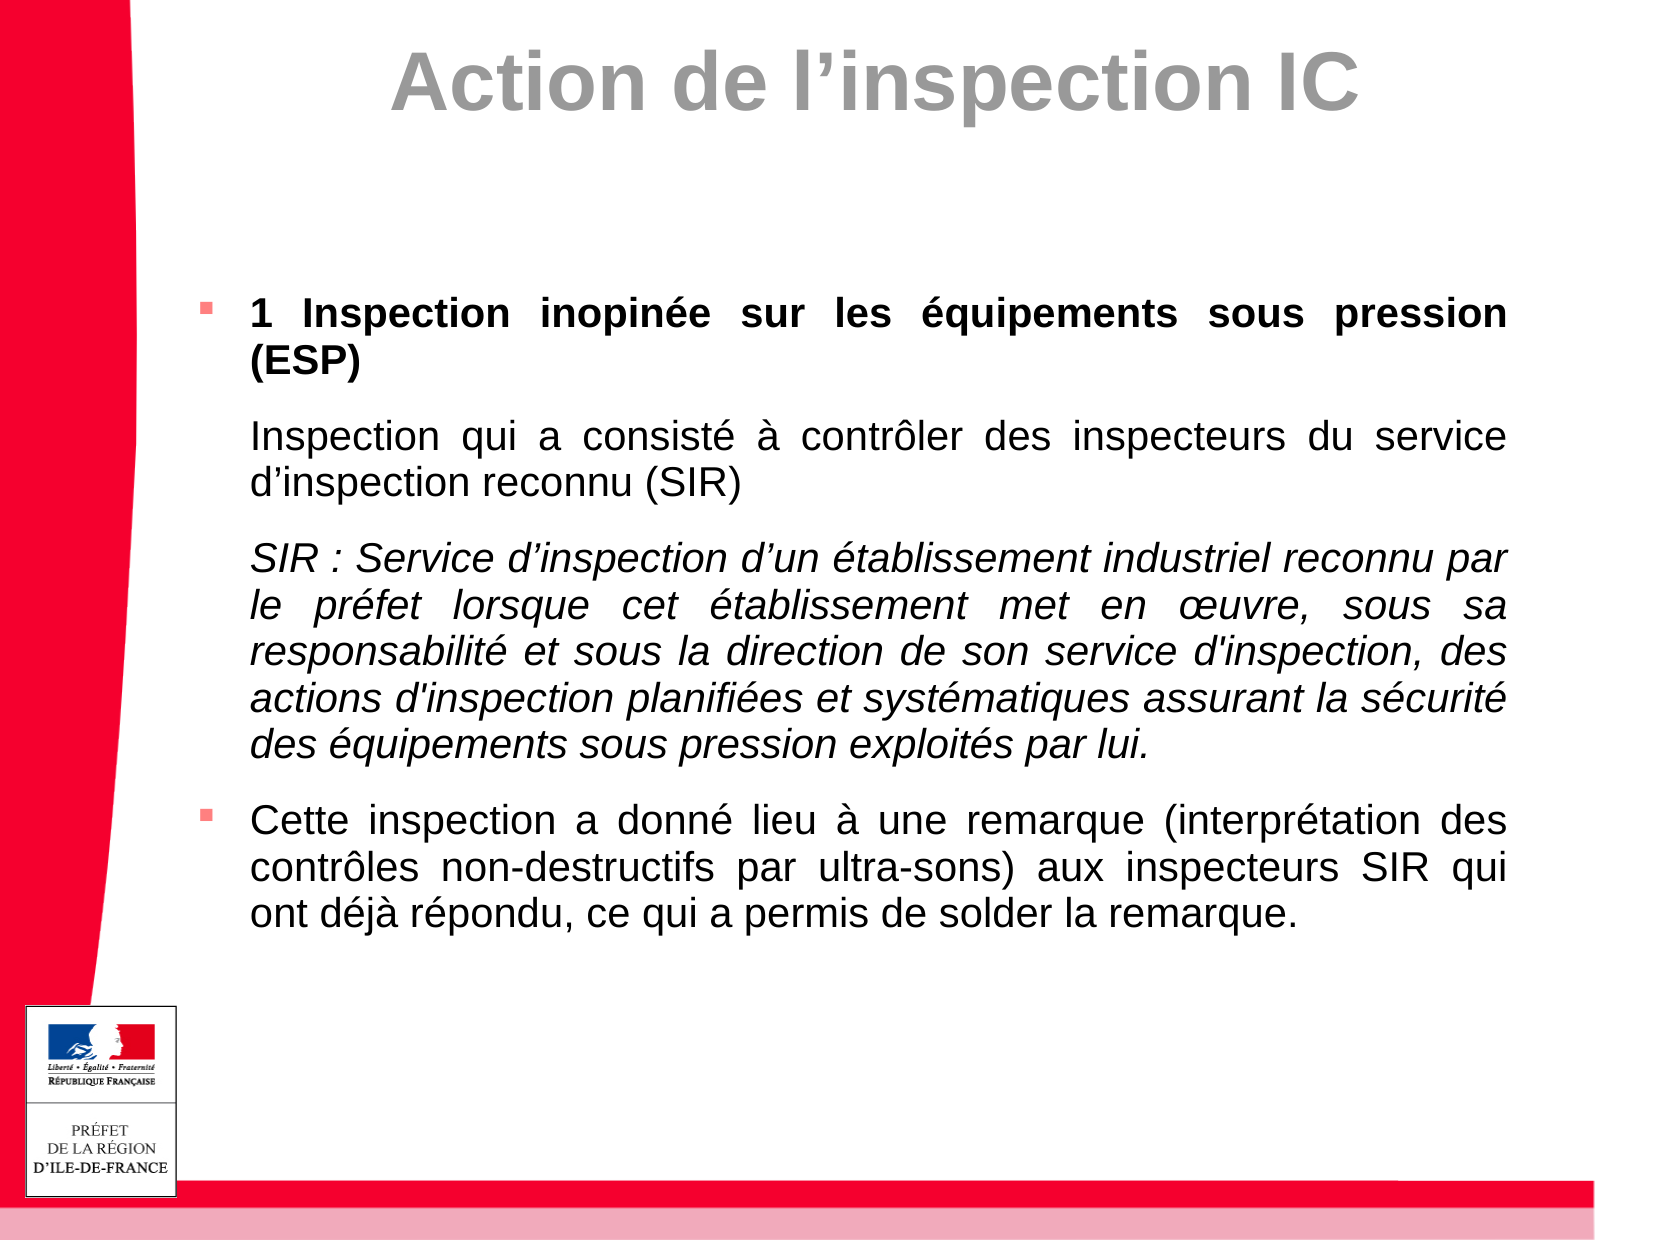

Action de l’inspection IC
# 1 Inspection inopinée sur les équipements sous pression (ESP)
Inspection qui a consisté à contrôler des inspecteurs du service d’inspection reconnu (SIR)
SIR : Service d’inspection d’un établissement industriel reconnu par le préfet lorsque cet établissement met en œuvre, sous sa responsabilité et sous la direction de son service d'inspection, des actions d'inspection planifiées et systématiques assurant la sécurité des équipements sous pression exploités par lui.
Cette inspection a donné lieu à une remarque (interprétation des contrôles non-destructifs par ultra-sons) aux inspecteurs SIR qui ont déjà répondu, ce qui a permis de solder la remarque.